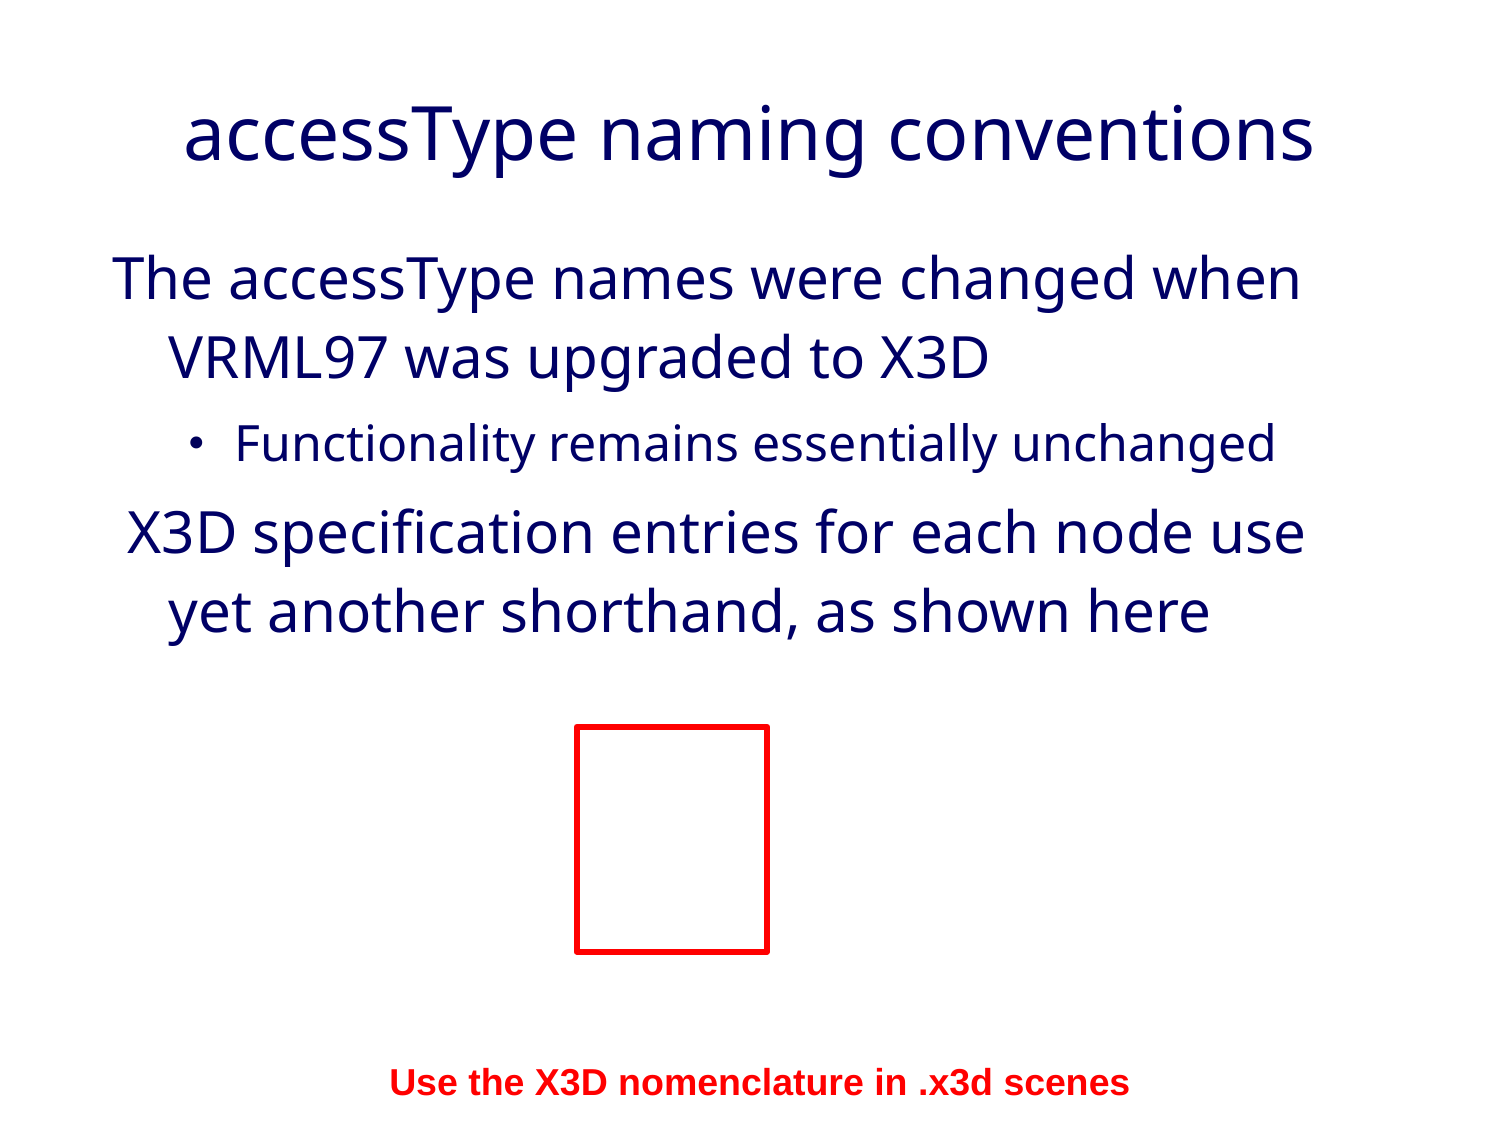

# accessType naming conventions
The accessType names were changed when VRML97 was upgraded to X3D
Functionality remains essentially unchanged
 X3D specification entries for each node use yet another shorthand, as shown here
Use the X3D nomenclature in .x3d scenes